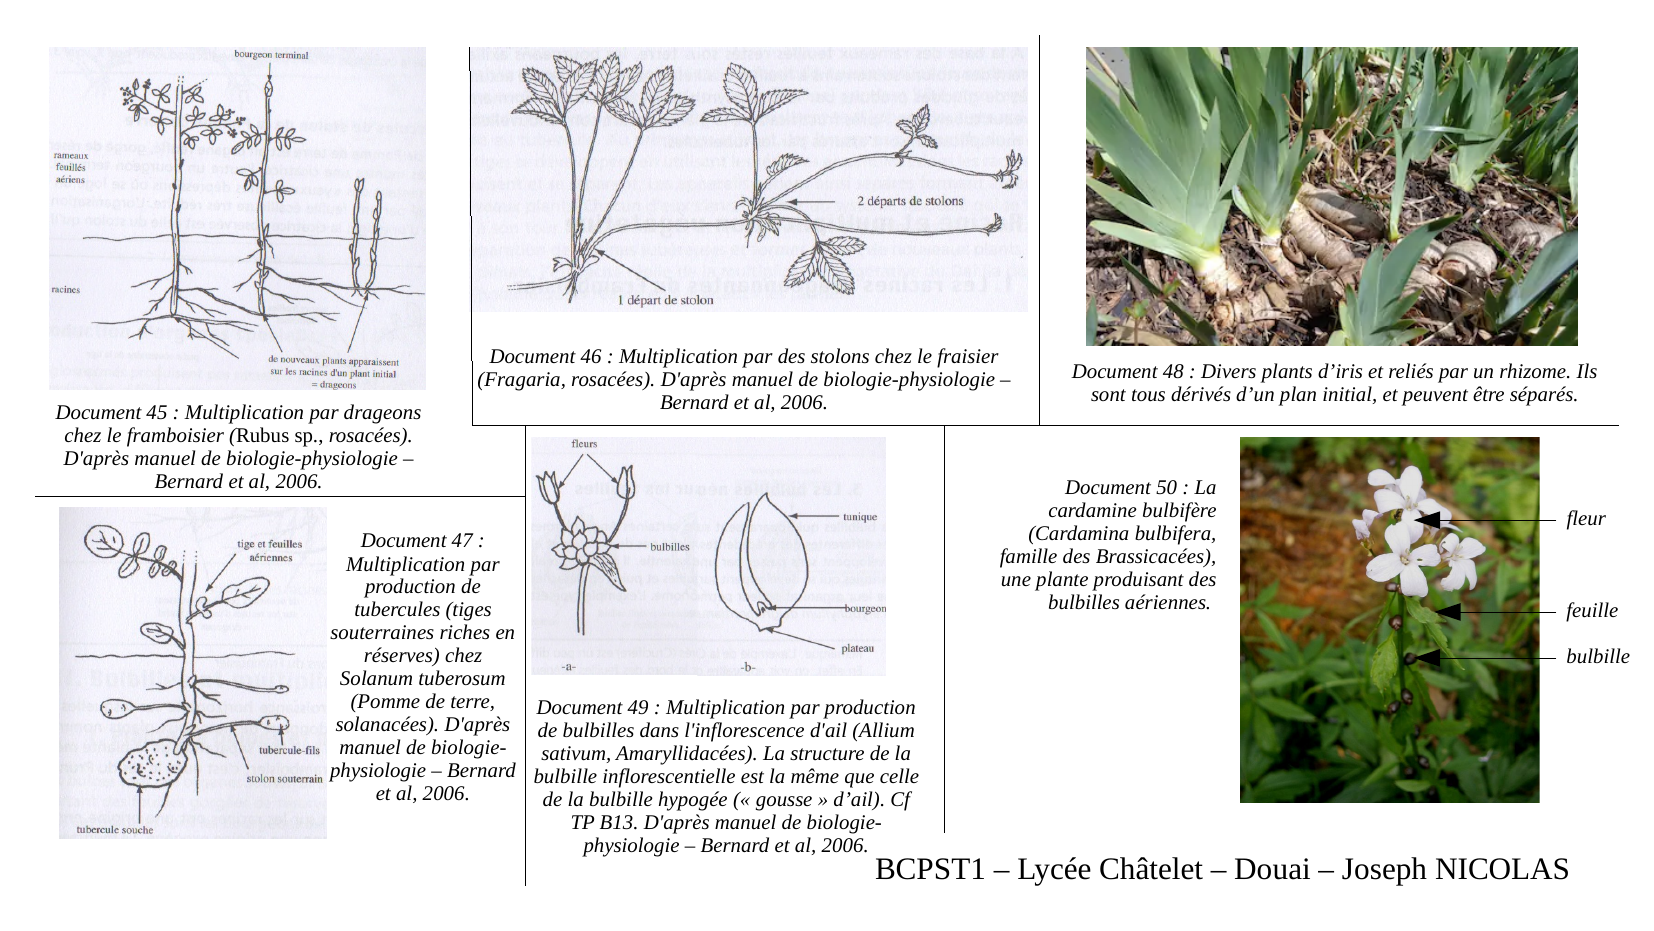

Document 46 : Multiplication par des stolons chez le fraisier (Fragaria, rosacées). D'après manuel de biologie-physiologie – Bernard et al, 2006.
Document 48 : Divers plants d’iris et reliés par un rhizome. Ils sont tous dérivés d’un plan initial, et peuvent être séparés.
Document 45 : Multiplication par drageons chez le framboisier (Rubus sp., rosacées). D'après manuel de biologie-physiologie – Bernard et al, 2006.
Document 50 : La cardamine bulbifère (Cardamina bulbifera, famille des Brassicacées), une plante produisant des bulbilles aériennes.
fleur
Document 47 : Multiplication par production de tubercules (tiges souterraines riches en réserves) chez Solanum tuberosum (Pomme de terre, solanacées). D'après manuel de biologie-physiologie – Bernard et al, 2006.
feuille
bulbille
Document 49 : Multiplication par production de bulbilles dans l'inflorescence d'ail (Allium sativum, Amaryllidacées). La structure de la bulbille inflorescentielle est la même que celle de la bulbille hypogée (« gousse » d’ail). Cf TP B13. D'après manuel de biologie-physiologie – Bernard et al, 2006.
BCPST1 – Lycée Châtelet – Douai – Joseph NICOLAS